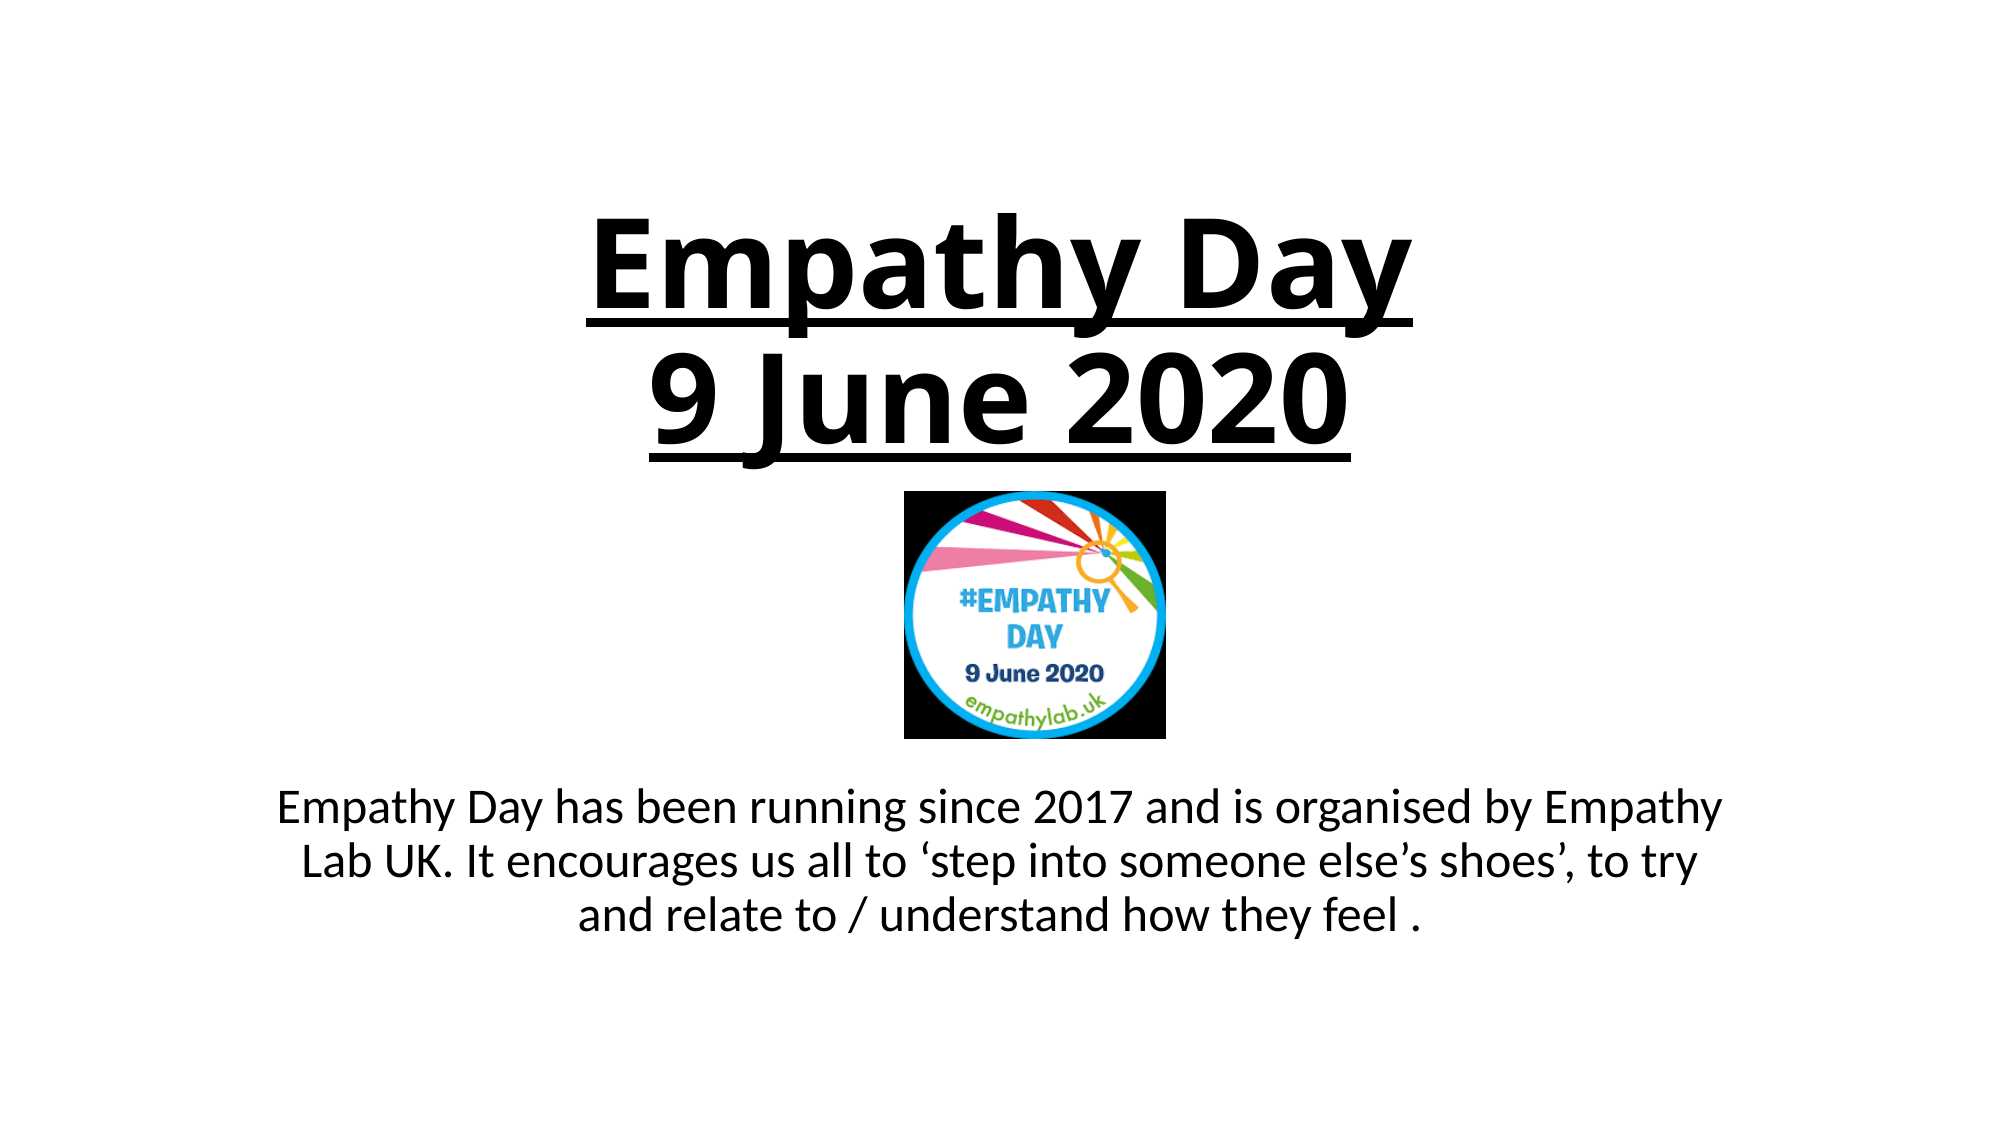

# Empathy Day 9 June 2020
Empathy Day has been running since 2017 and is organised by Empathy Lab UK. It encourages us all to ‘step into someone else’s shoes’, to try and relate to / understand how they feel .